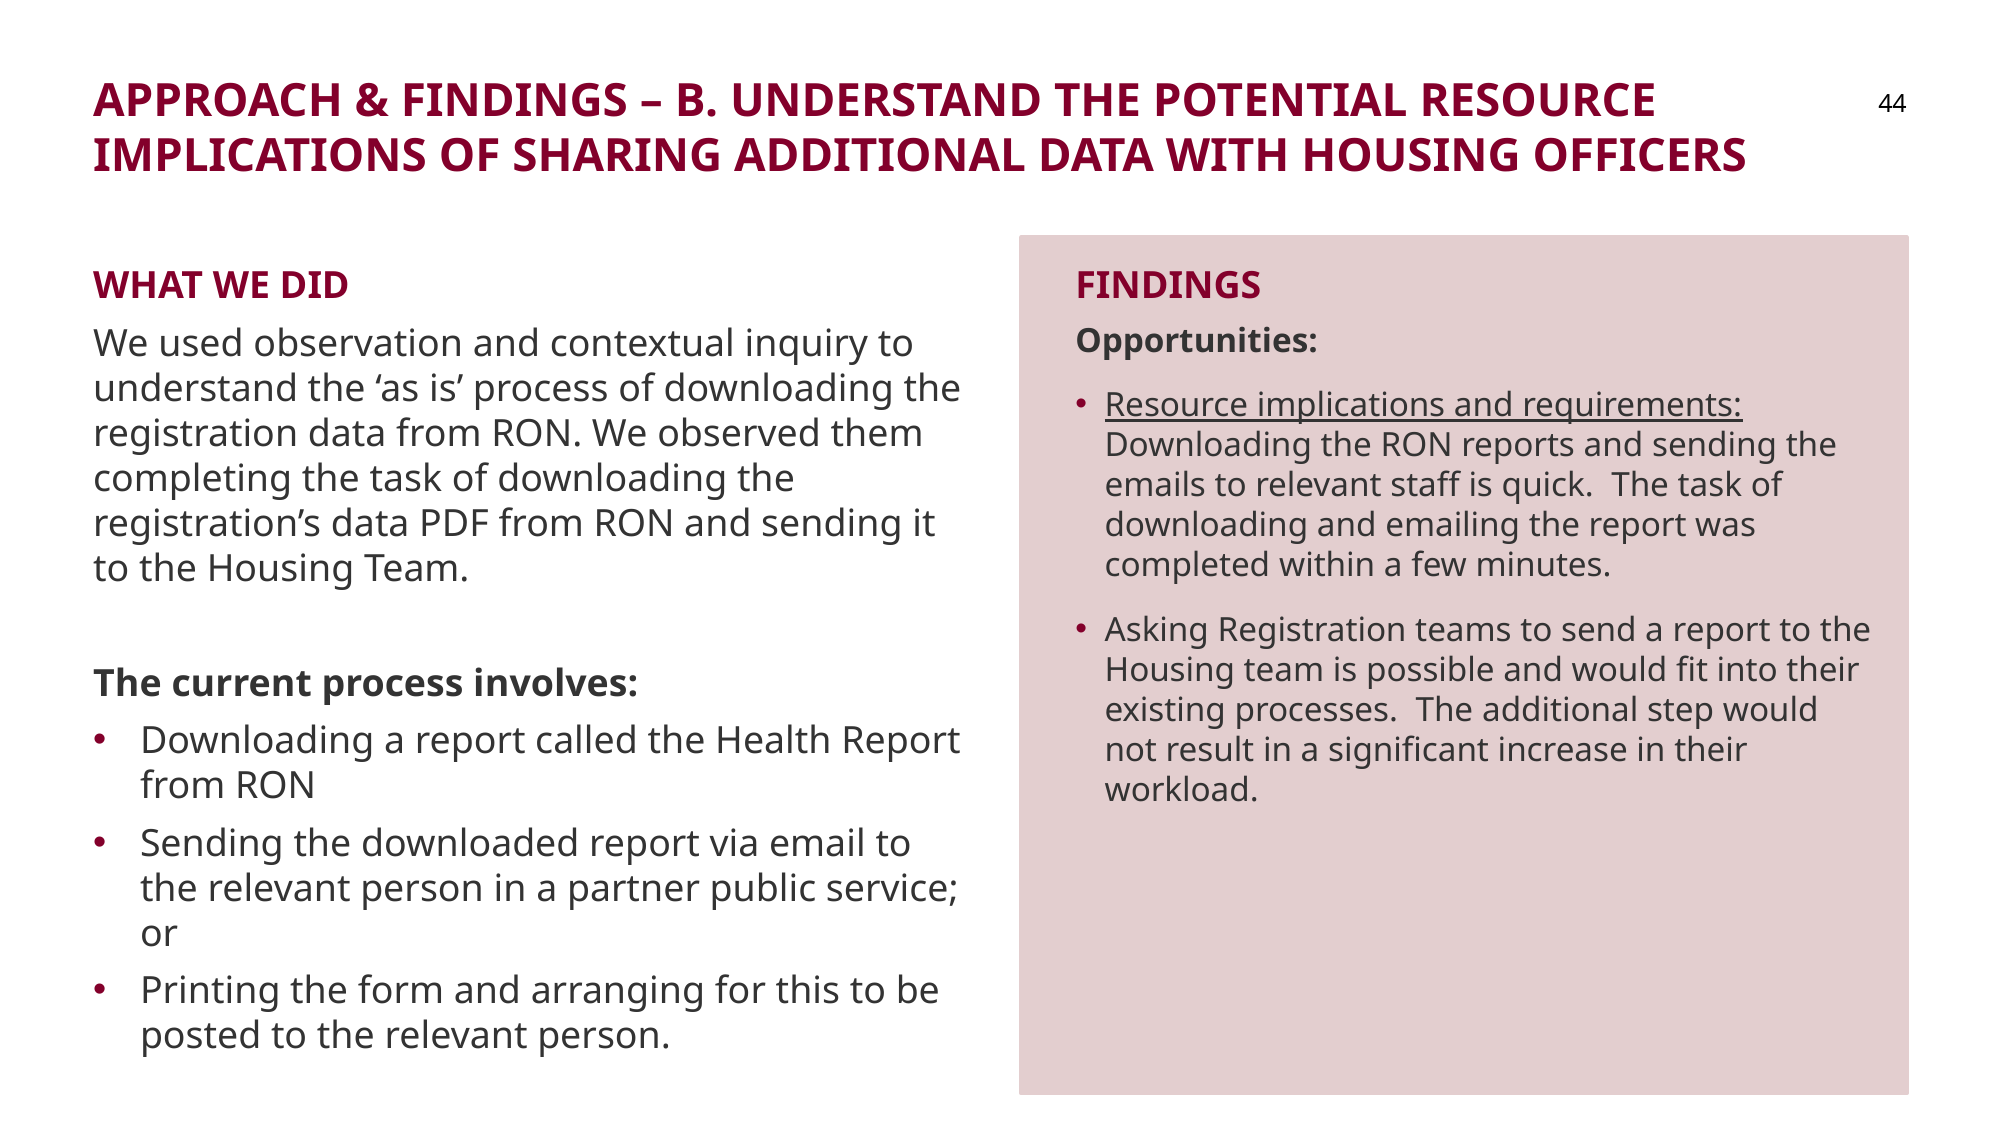

APPROACH & FINDINGS – B. UNDERSTAND THE POTENTIAL RESOURCE IMPLICATIONS OF SHARING ADDITIONAL DATA WITH HOUSING OFFICERS
FINDINGS
Opportunities:
Resource implications and requirements: Downloading the RON reports and sending the emails to relevant staff is quick. The task of downloading and emailing the report was completed within a few minutes.
Asking Registration teams to send a report to the Housing team is possible and would fit into their existing processes. The additional step would not result in a significant increase in their workload.
# WHAT WE DID
We used observation and contextual inquiry to understand the ‘as is’ process of downloading the registration data from RON. We observed them completing the task of downloading the registration’s data PDF from RON and sending it to the Housing Team.
The current process involves:
Downloading a report called the Health Report from RON
Sending the downloaded report via email to the relevant person in a partner public service; or
Printing the form and arranging for this to be posted to the relevant person.